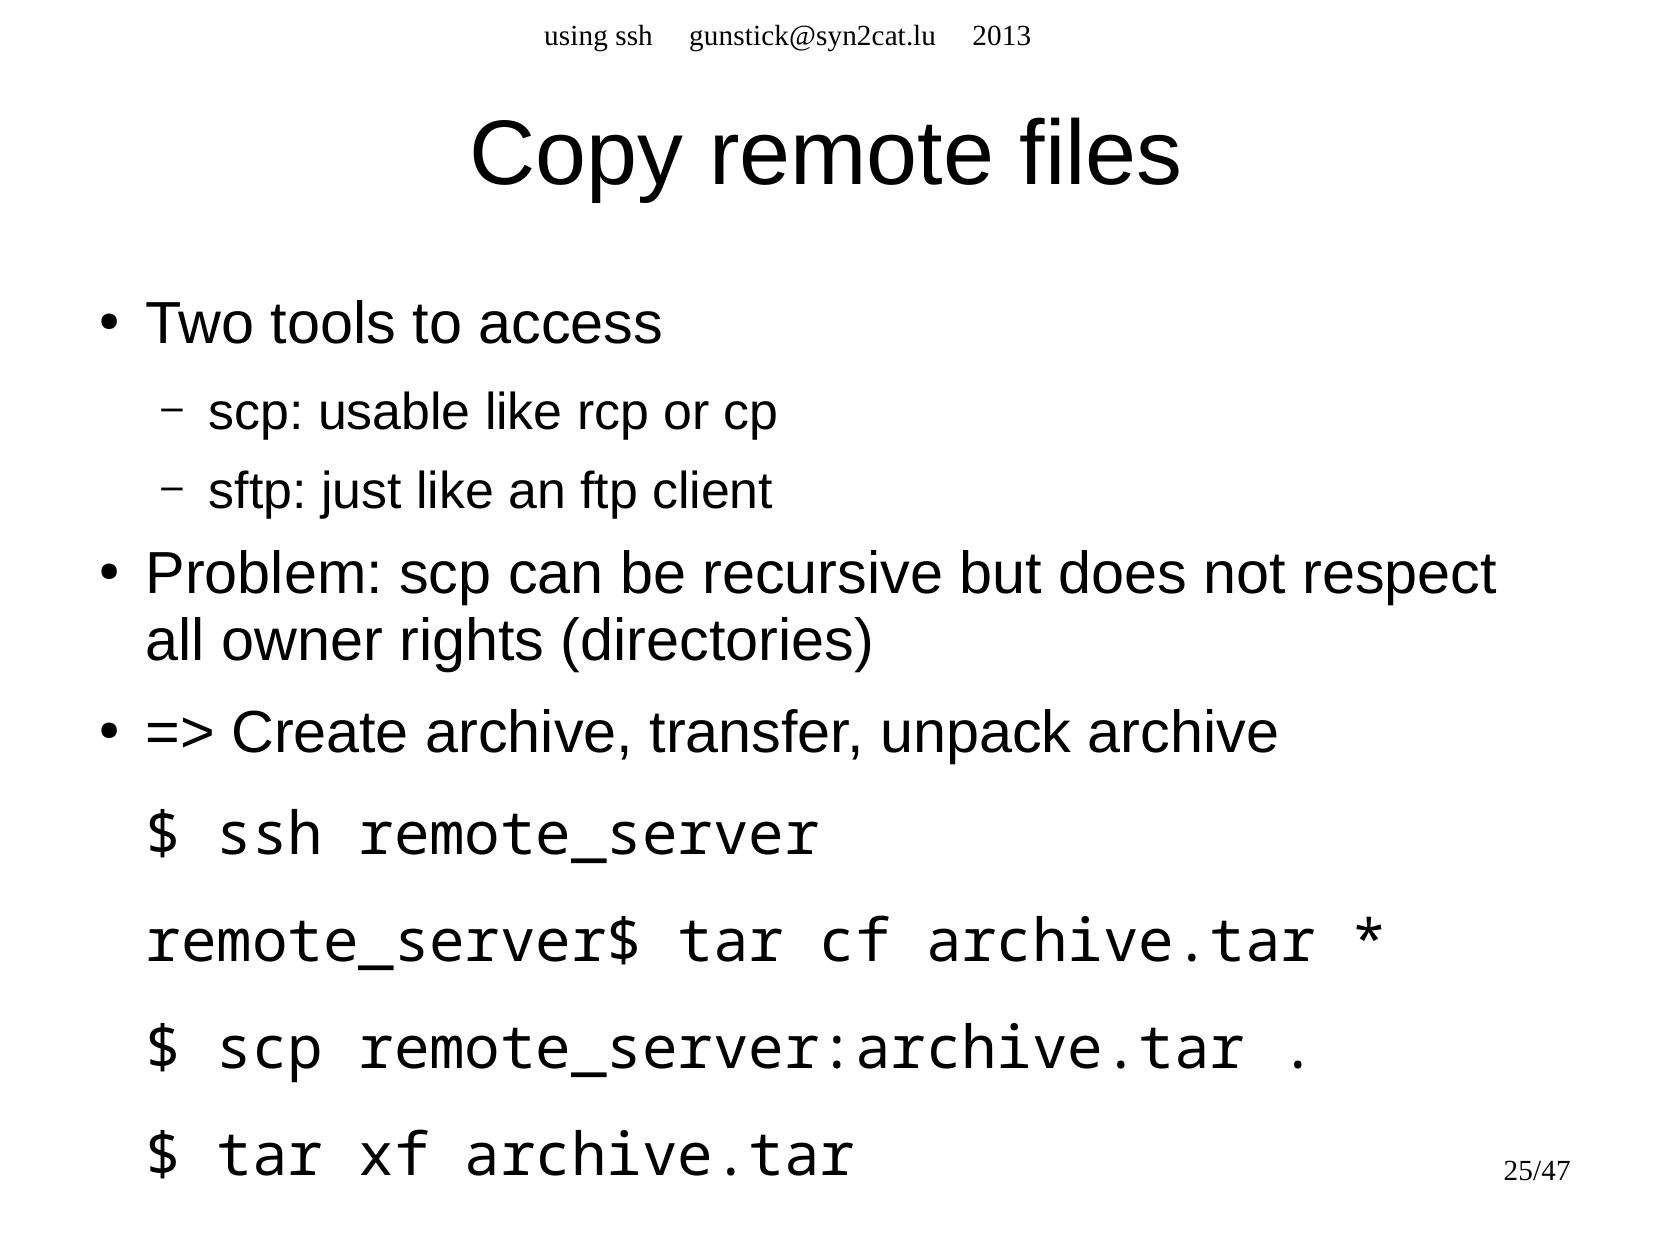

using ssh gunstick@syn2cat.lu 2013
# Copy remote files
Two tools to access
scp: usable like rcp or cp
sftp: just like an ftp client
Problem: scp can be recursive but does not respect all owner rights (directories)
=> Create archive, transfer, unpack archive
$ ssh remote_server
remote_server$ tar cf archive.tar *
$ scp remote_server:archive.tar .
$ tar xf archive.tar
25